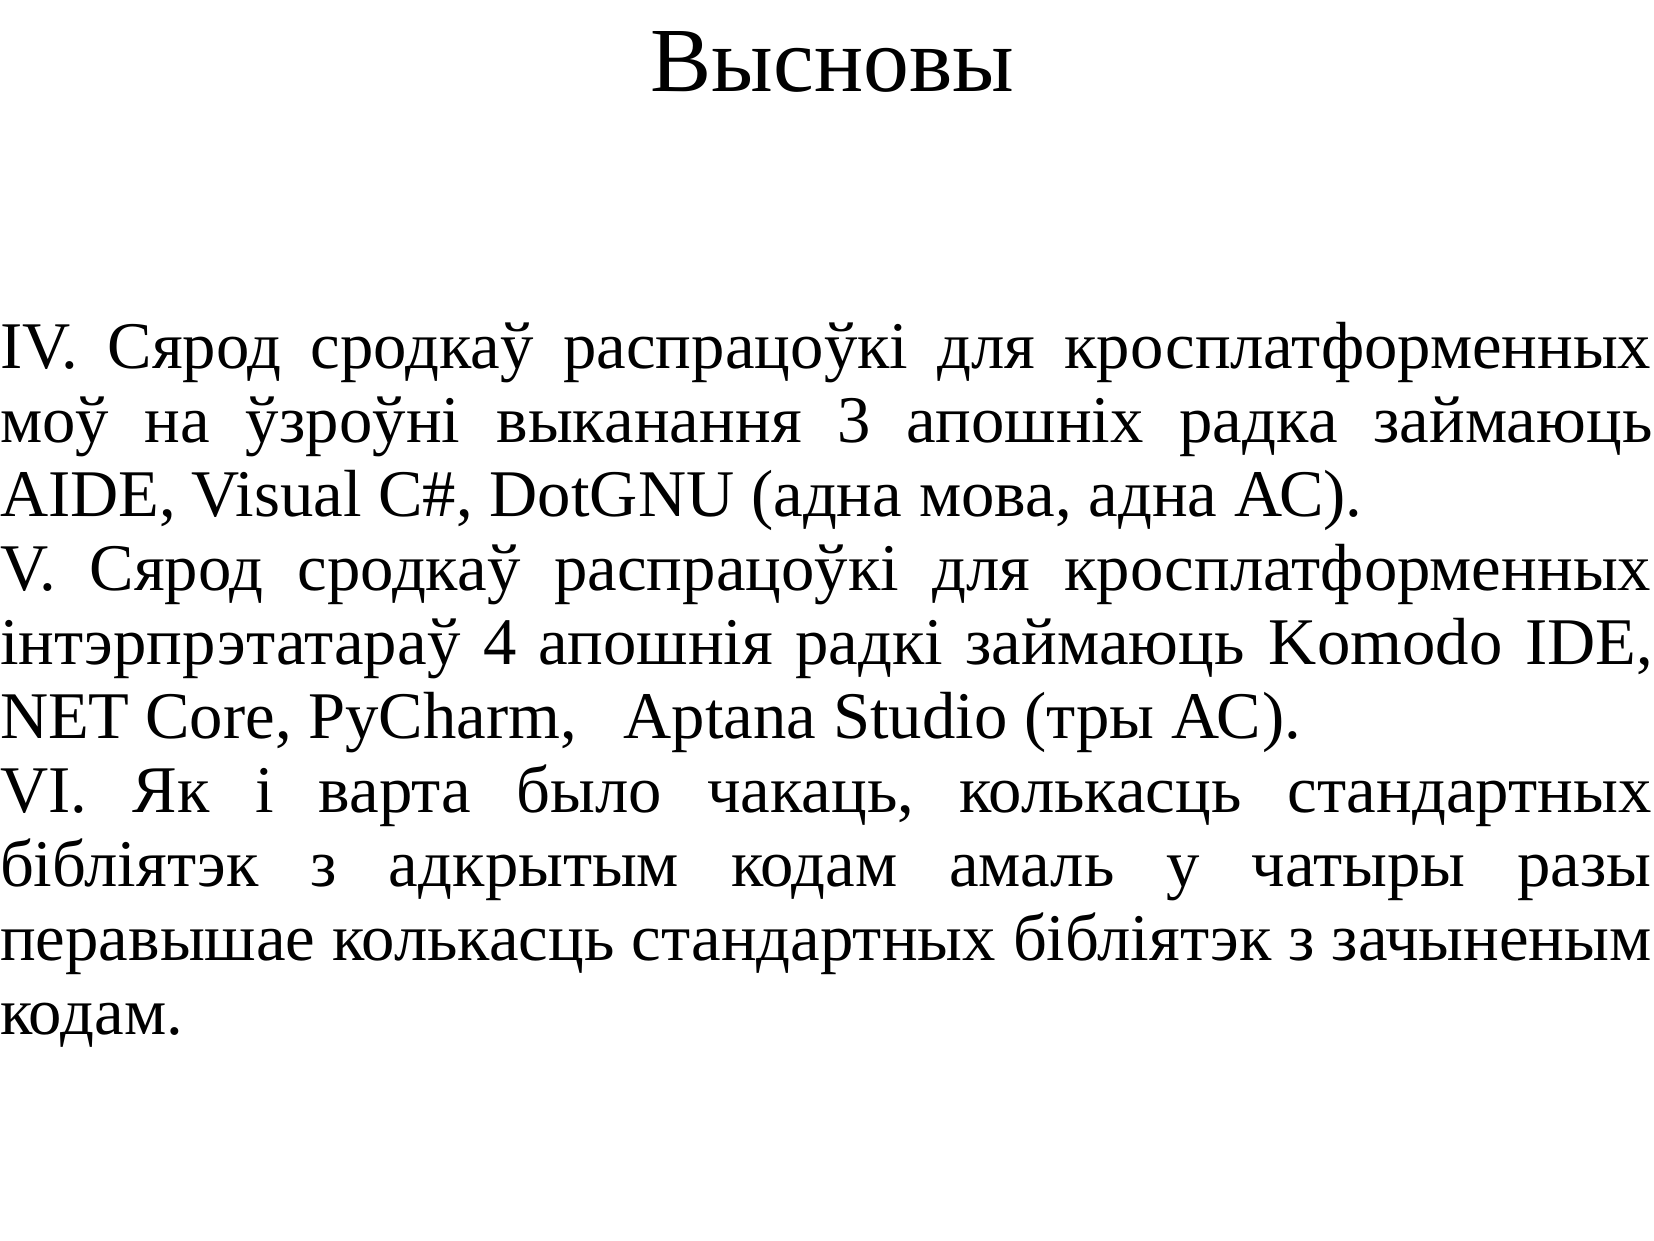

# Высновы
IV. Сярод сродкаў распрацоўкі для кросплатформенных моў на ўзроўні выканання 3 апошніх радка займаюць AIDE, Visual C#, DotGNU (адна мова, адна АС).
V. Сярод сродкаў распрацоўкі для кросплатформенных інтэрпрэтатараў 4 апошнія радкі займаюць Komodo IDE, NET Core, PyCharm, Aptana Studio (тры АС).
VI. Як і варта было чакаць, колькасць стандартных бібліятэк з адкрытым кодам амаль у чатыры разы перавышае колькасць стандартных бібліятэк з зачыненым кодам.